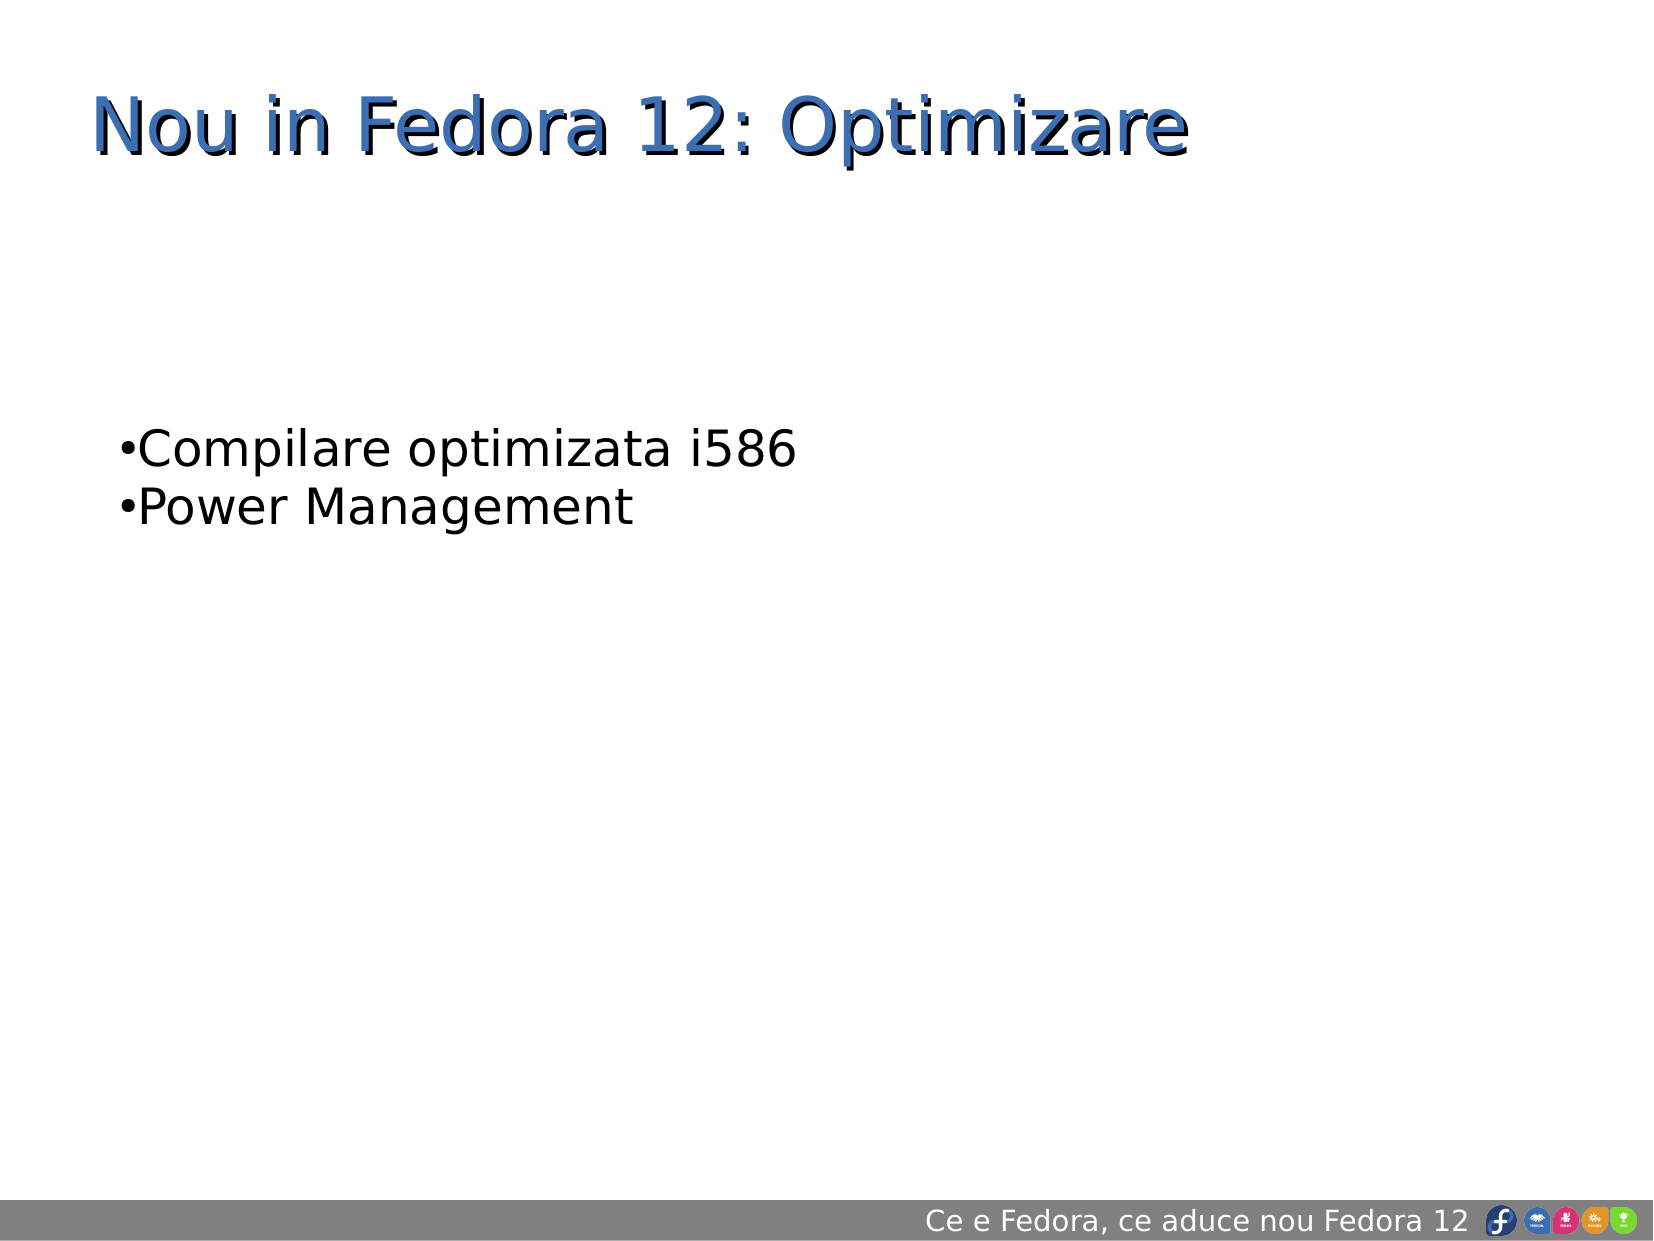

Nou in Fedora 12: Optimizare
Compilare optimizata i586
Power Management
Ce e Fedora, ce aduce nou Fedora 12